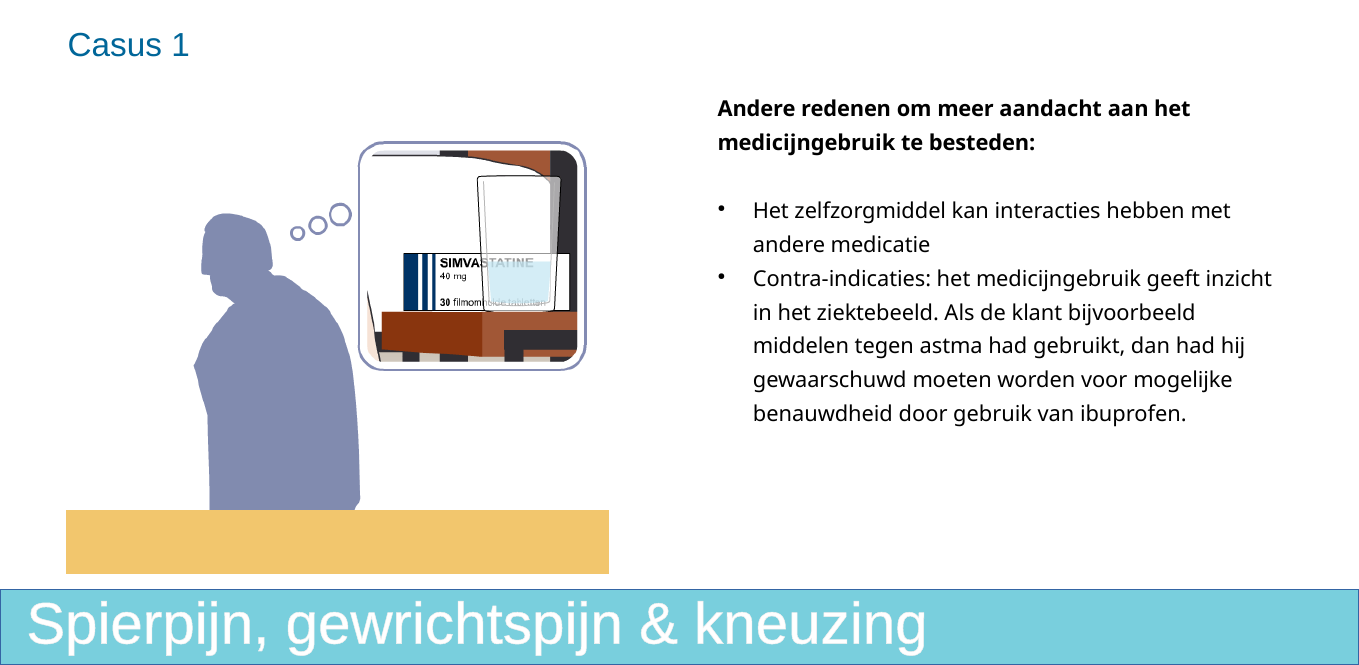

# Casus 1
Andere redenen om meer aandacht aan het medicijngebruik te besteden:
Het zelfzorgmiddel kan interacties hebben met andere medicatie
Contra-indicaties: het medicijngebruik geeft inzicht in het ziektebeeld. Als de klant bijvoorbeeld middelen tegen astma had gebruikt, dan had hij gewaarschuwd moeten worden voor mogelijke benauwdheid door gebruik van ibuprofen.
Spierpijn, gewrichtspijn & kneuzing